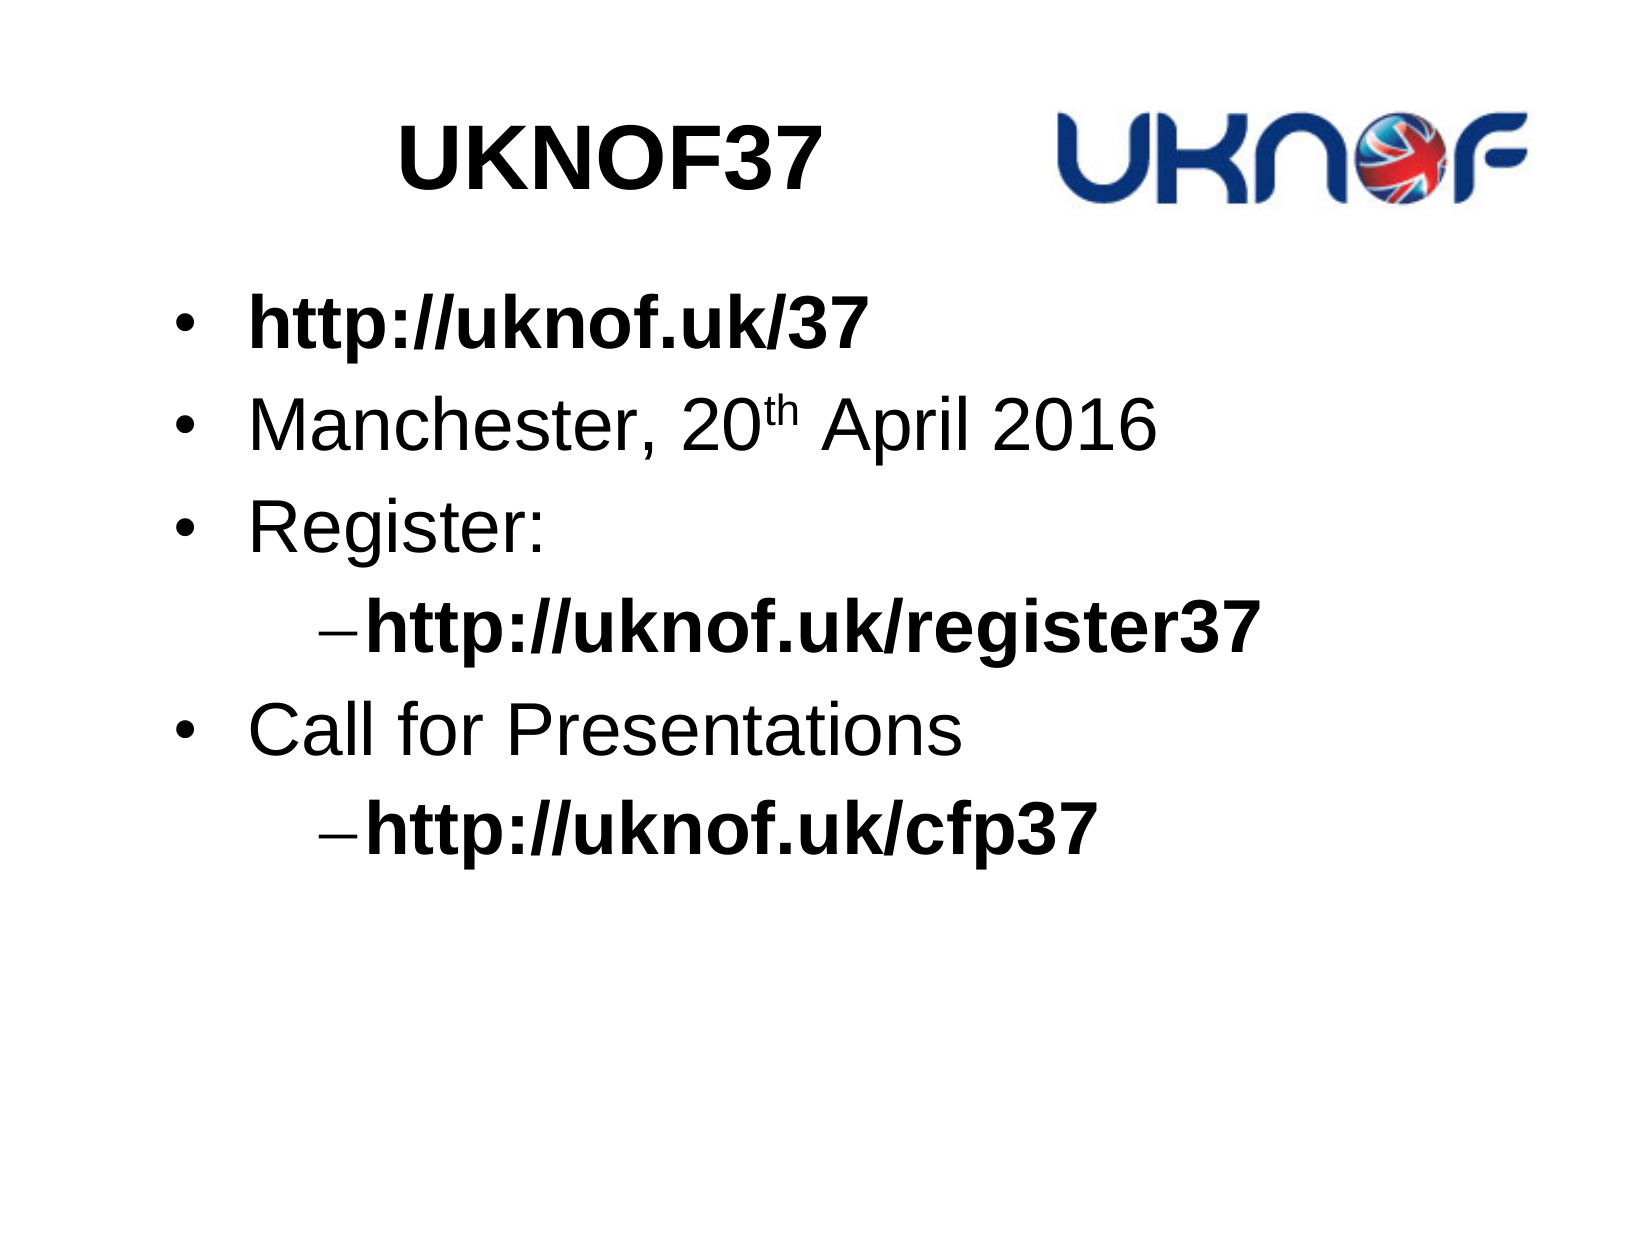

# UKNOF37
 http://uknof.uk/37
 Manchester, 20th April 2016
 Register:
http://uknof.uk/register37
 Call for Presentations
http://uknof.uk/cfp37